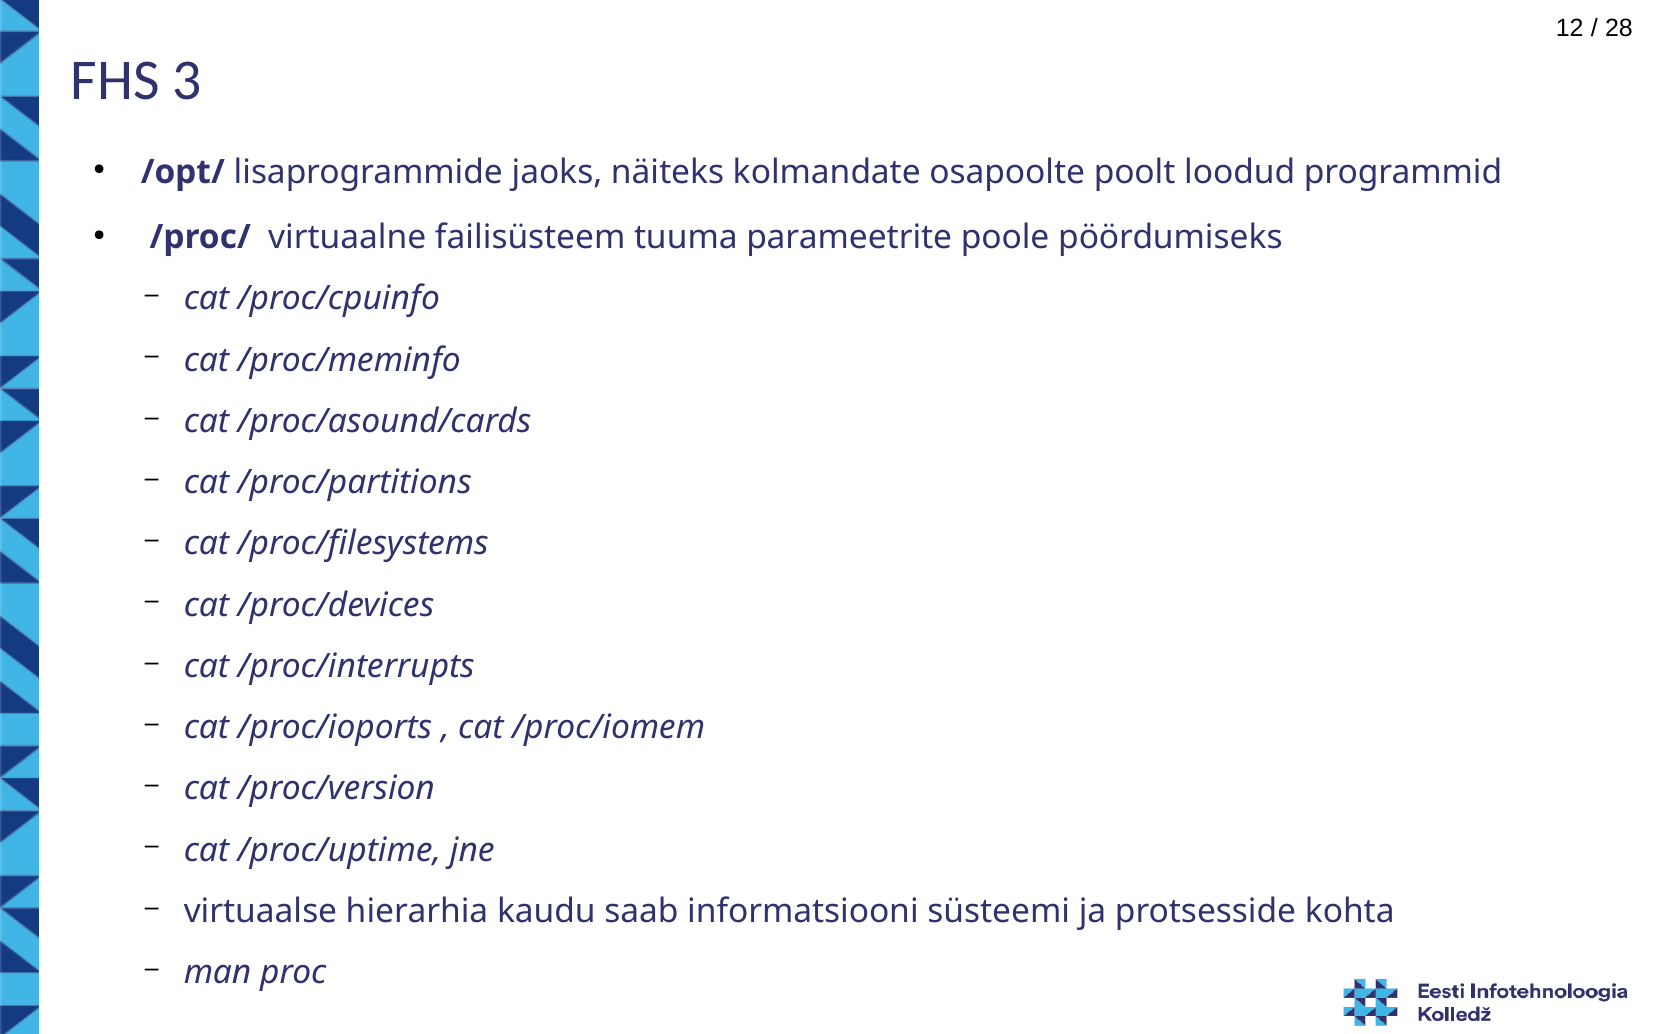

# FHS 3
 /opt/ lisaprogrammide jaoks, näiteks kolmandate osapoolte poolt loodud programmid
 /proc/ virtuaalne failisüsteem tuuma parameetrite poole pöördumiseks
cat /proc/cpuinfo
cat /proc/meminfo
cat /proc/asound/cards
cat /proc/partitions
cat /proc/filesystems
cat /proc/devices
cat /proc/interrupts
cat /proc/ioports , cat /proc/iomem
cat /proc/version
cat /proc/uptime, jne
virtuaalse hierarhia kaudu saab informatsiooni süsteemi ja protsesside kohta
man proc